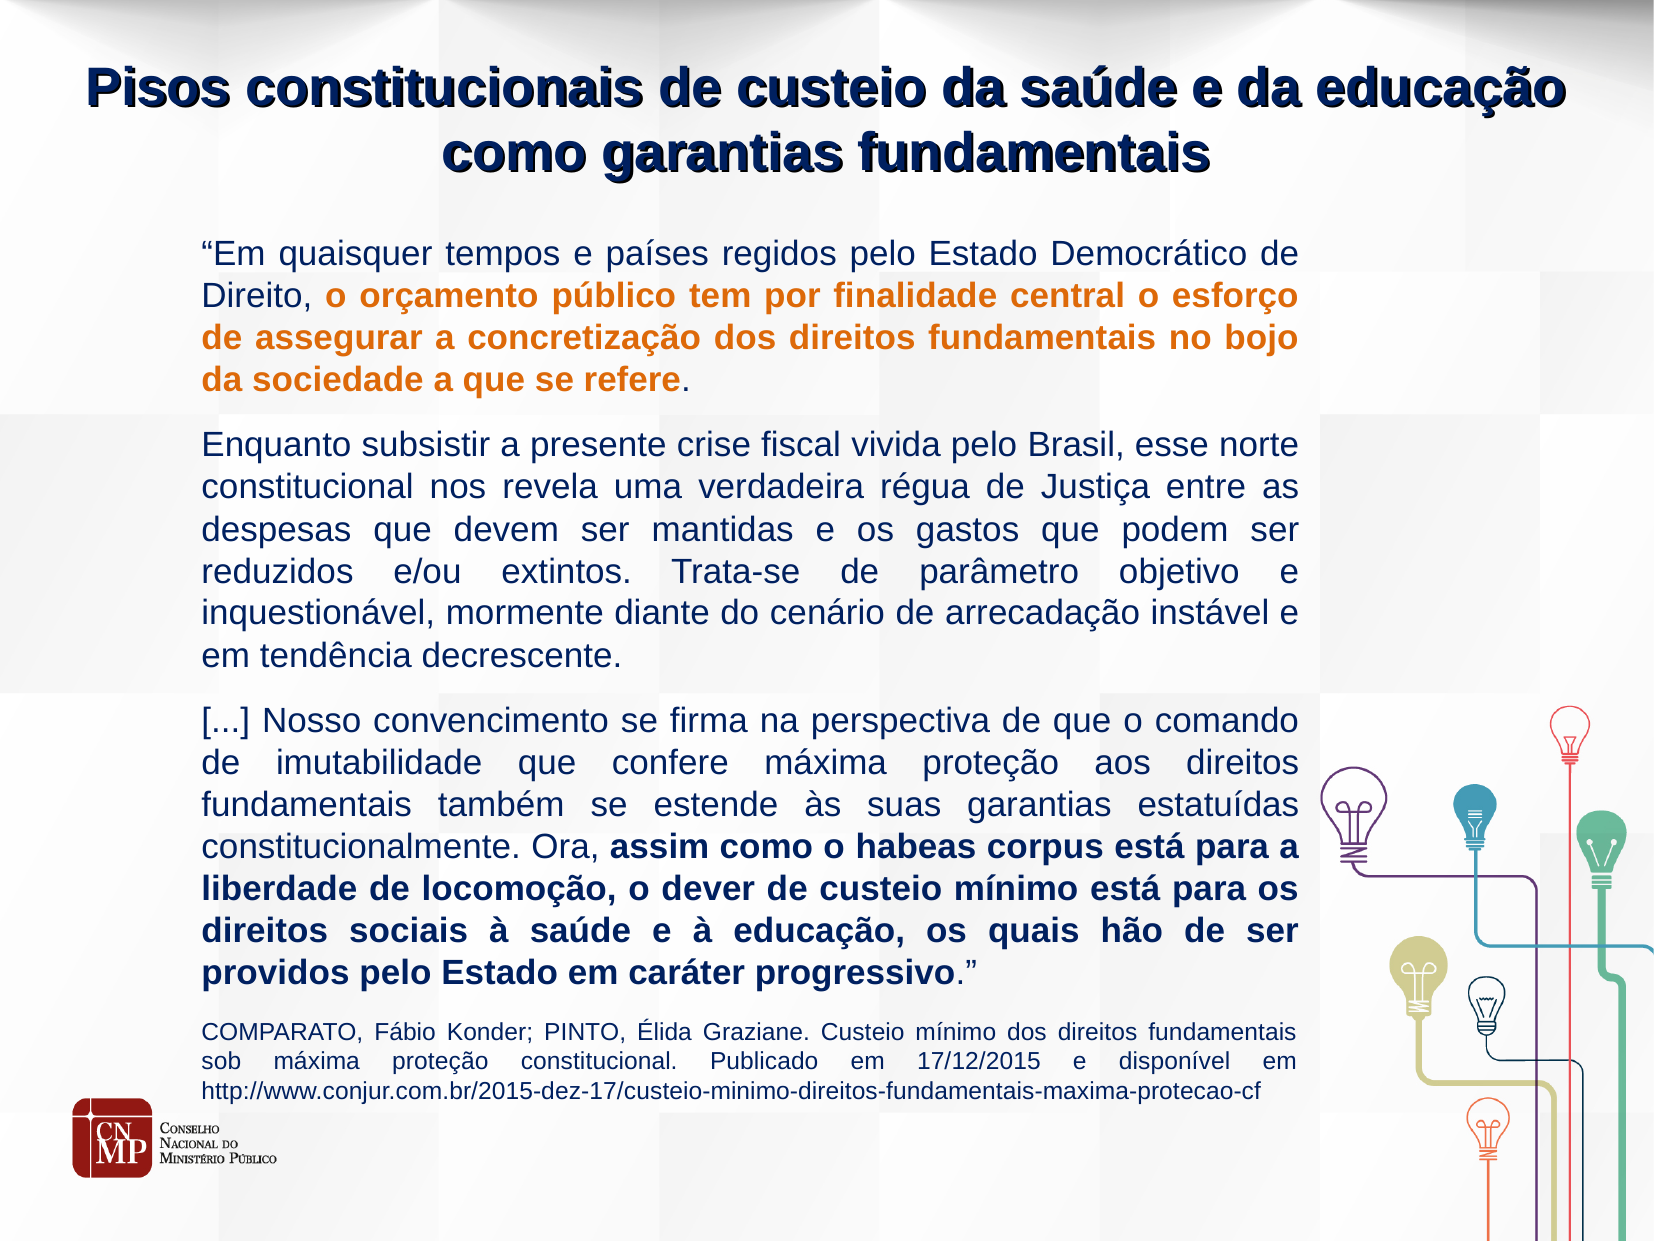

# Pisos constitucionais de custeio da saúde e da educação como garantias fundamentais
“Em quaisquer tempos e países regidos pelo Estado Democrático de Direito, o orçamento público tem por finalidade central o esforço de assegurar a concretização dos direitos fundamentais no bojo da sociedade a que se refere.
Enquanto subsistir a presente crise fiscal vivida pelo Brasil, esse norte constitucional nos revela uma verdadeira régua de Justiça entre as despesas que devem ser mantidas e os gastos que podem ser reduzidos e/ou extintos. Trata-se de parâmetro objetivo e inquestionável, mormente diante do cenário de arrecadação instável e em tendência decrescente.
[...] Nosso convencimento se firma na perspectiva de que o comando de imutabilidade que confere máxima proteção aos direitos fundamentais também se estende às suas garantias estatuídas constitucionalmente. Ora, assim como o habeas corpus está para a liberdade de locomoção, o dever de custeio mínimo está para os direitos sociais à saúde e à educação, os quais hão de ser providos pelo Estado em caráter progressivo.”
COMPARATO, Fábio Konder; PINTO, Élida Graziane. Custeio mínimo dos direitos fundamentais sob máxima proteção constitucional. Publicado em 17/12/2015 e disponível em http://www.conjur.com.br/2015-dez-17/custeio-minimo-direitos-fundamentais-maxima-protecao-cf